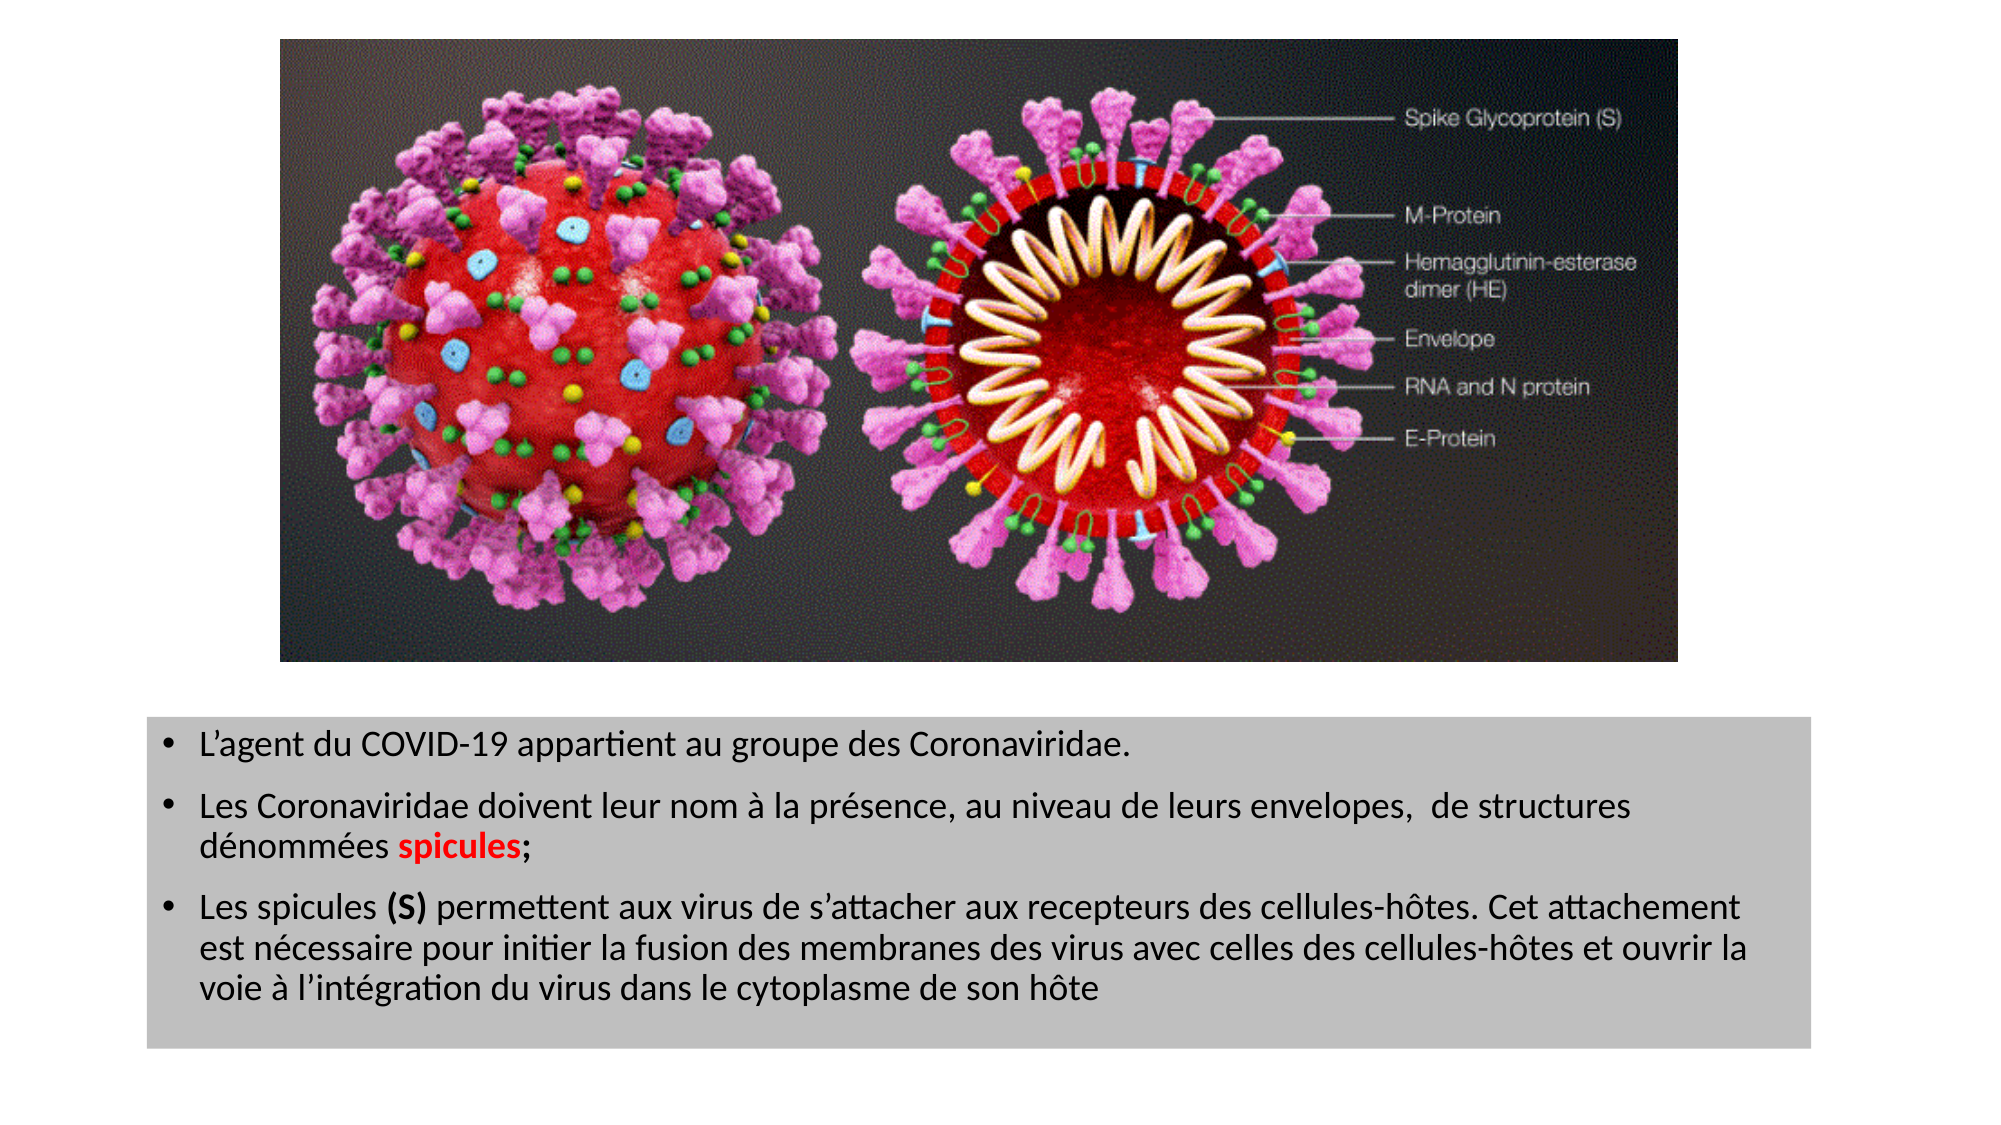

# L’agent du COVID-19 appartient au groupe des Coronaviridae.
Les Coronaviridae doivent leur nom à la présence, au niveau de leurs envelopes, de structures dénommées spicules;
Les spicules (S) permettent aux virus de s’attacher aux recepteurs des cellules-hôtes. Cet attachement est nécessaire pour initier la fusion des membranes des virus avec celles des cellules-hôtes et ouvrir la voie à l’intégration du virus dans le cytoplasme de son hôte